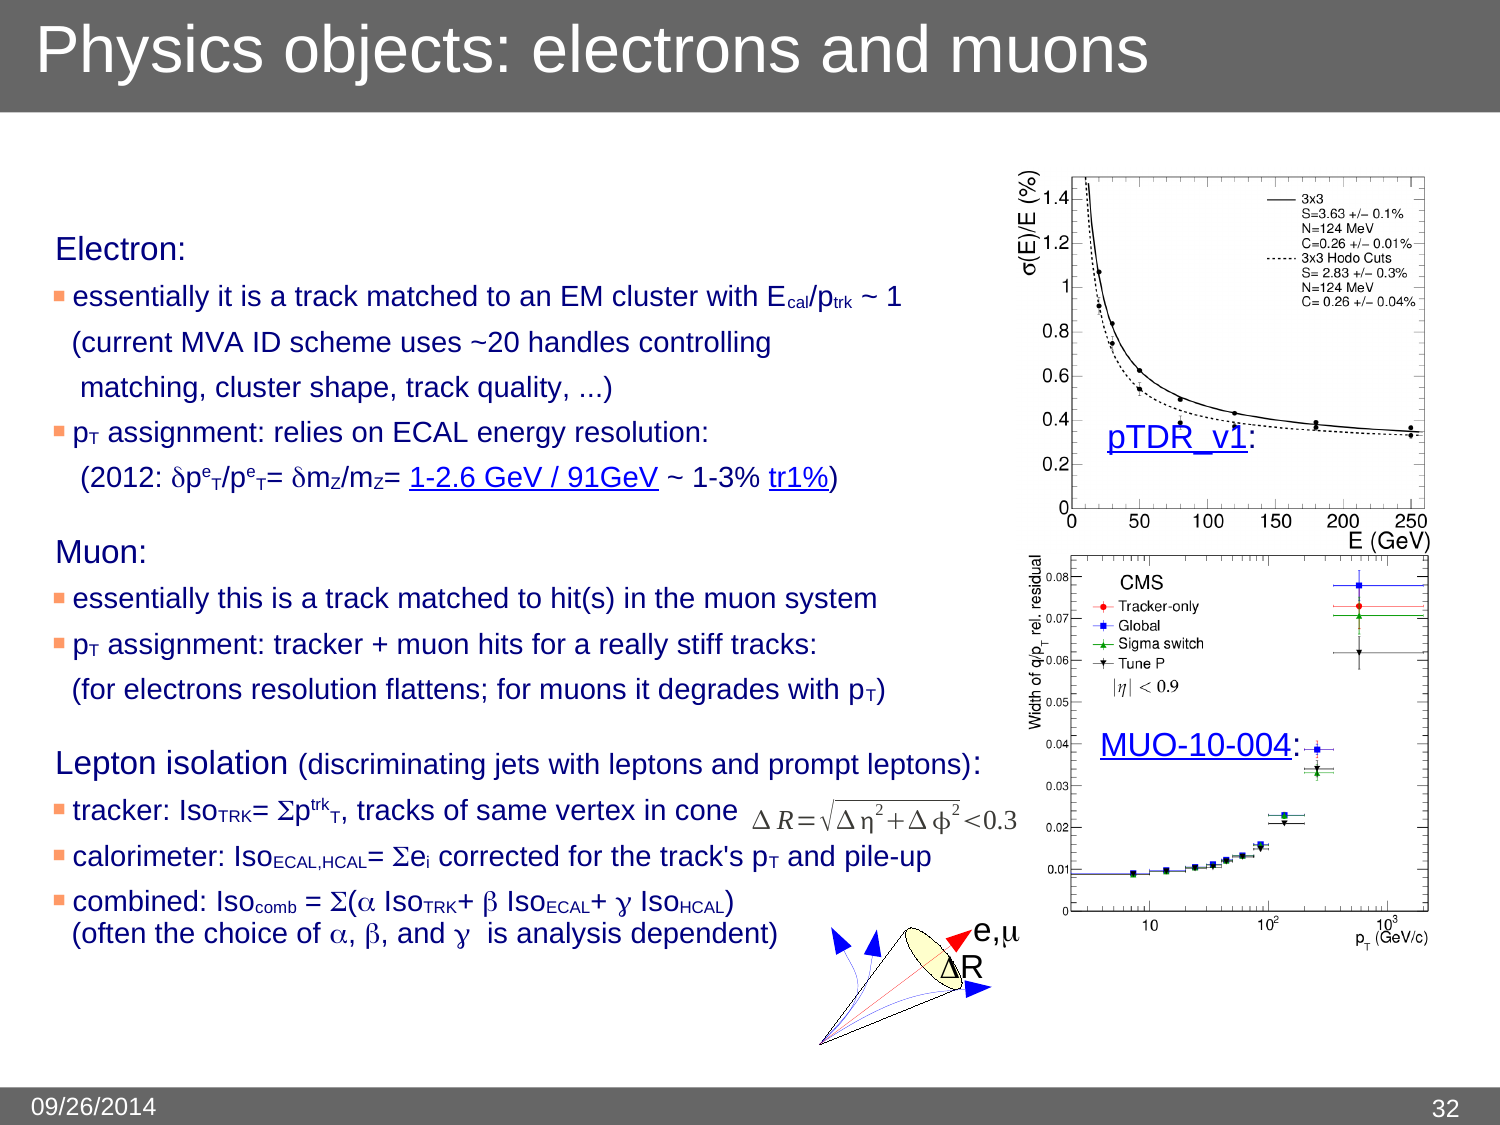

# Physics objects: electrons and muons
Electron:
 essentially it is a track matched to an EM cluster with Ecal/ptrk ~ 1
 (current MVA ID scheme uses ~20 handles controlling
 matching, cluster shape, track quality, ...)
 pT assignment: relies on ECAL energy resolution:
 (2012: dpeT/peT= dmZ/mZ= 1-2.6 GeV / 91GeV ~ 1-3% tr1%)
Muon:
 essentially this is a track matched to hit(s) in the muon system
 pT assignment: tracker + muon hits for a really stiff tracks:
 (for electrons resolution flattens; for muons it degrades with pT)
Lepton isolation (discriminating jets with leptons and prompt leptons):
 tracker: IsoTRK= SptrkT, tracks of same vertex in cone
 calorimeter: IsoECAL,HCAL= Sei corrected for the track's pT and pile-up
 combined: Isocomb = S(a IsoTRK+ b IsoECAL+ g IsoHCAL) (often the choice of a, b, and g is analysis dependent)
pTDR_v1:
MUO-10-004:
e,m
DR